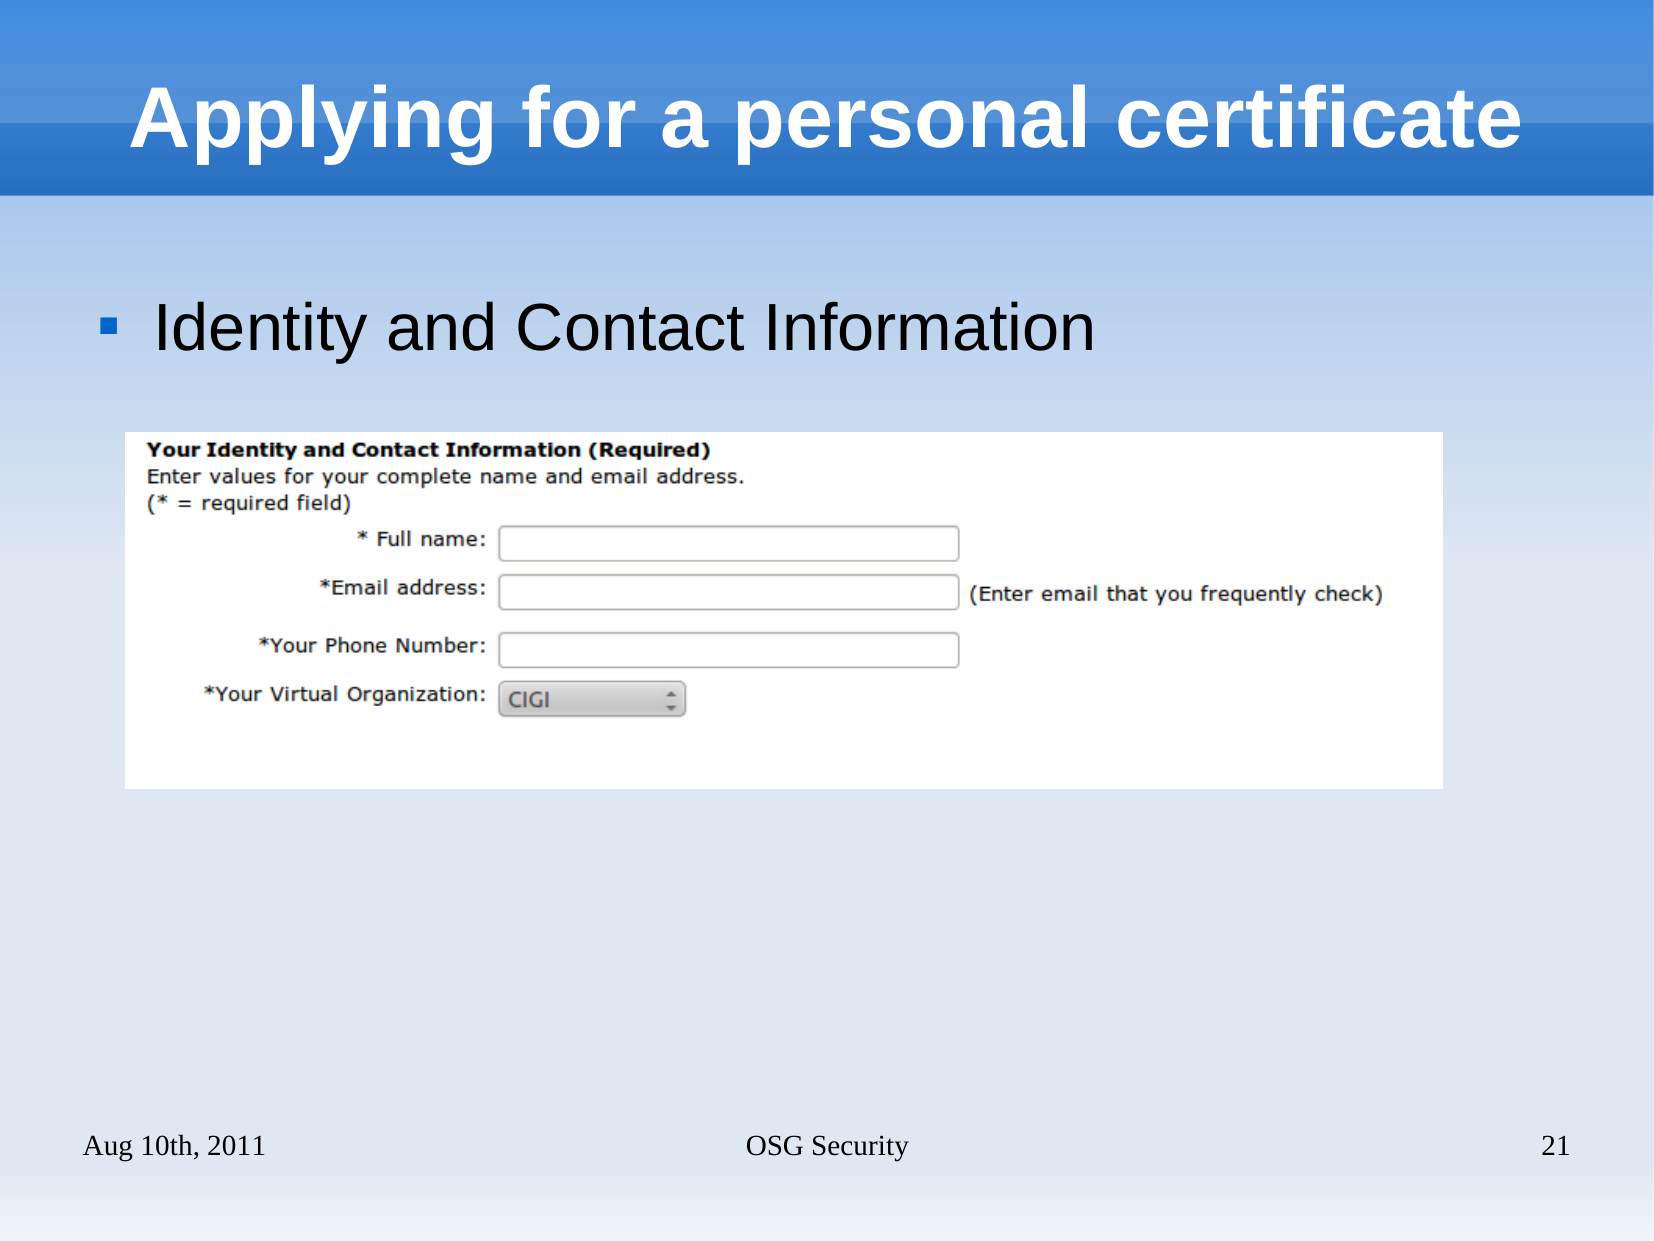

# Applying for a personal certificate
Identity and Contact Information
Aug 10th, 2011
OSG Security
21